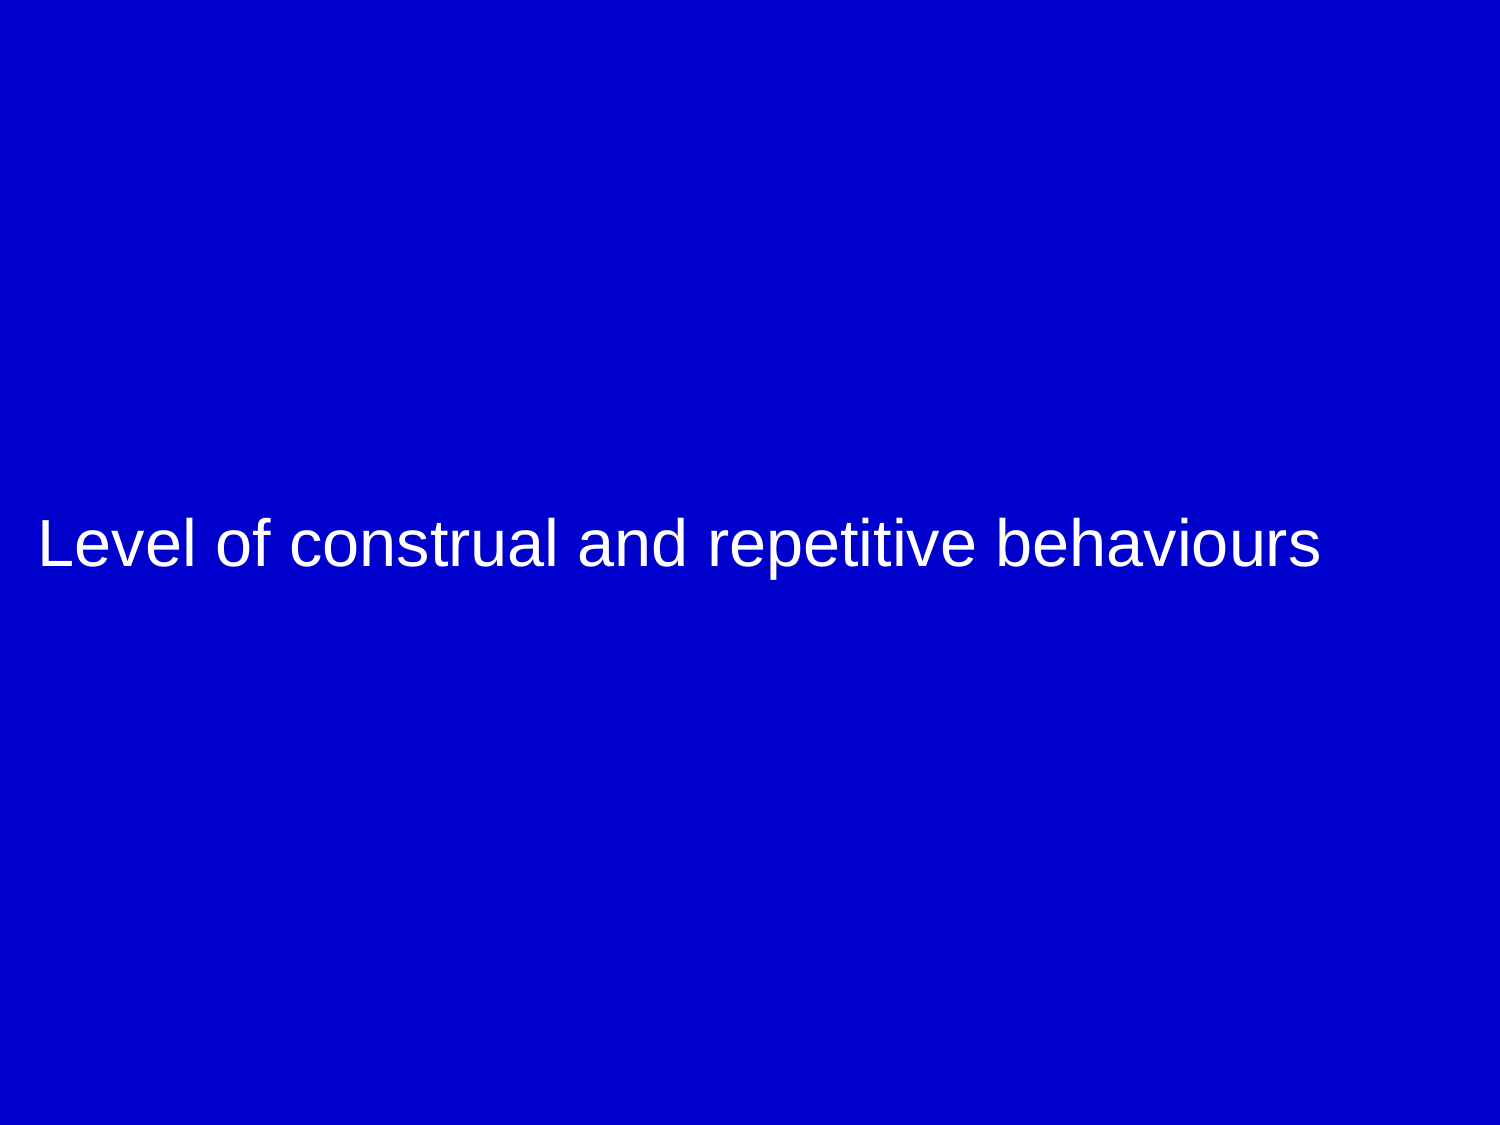

# Level of construal and repetitive behaviours